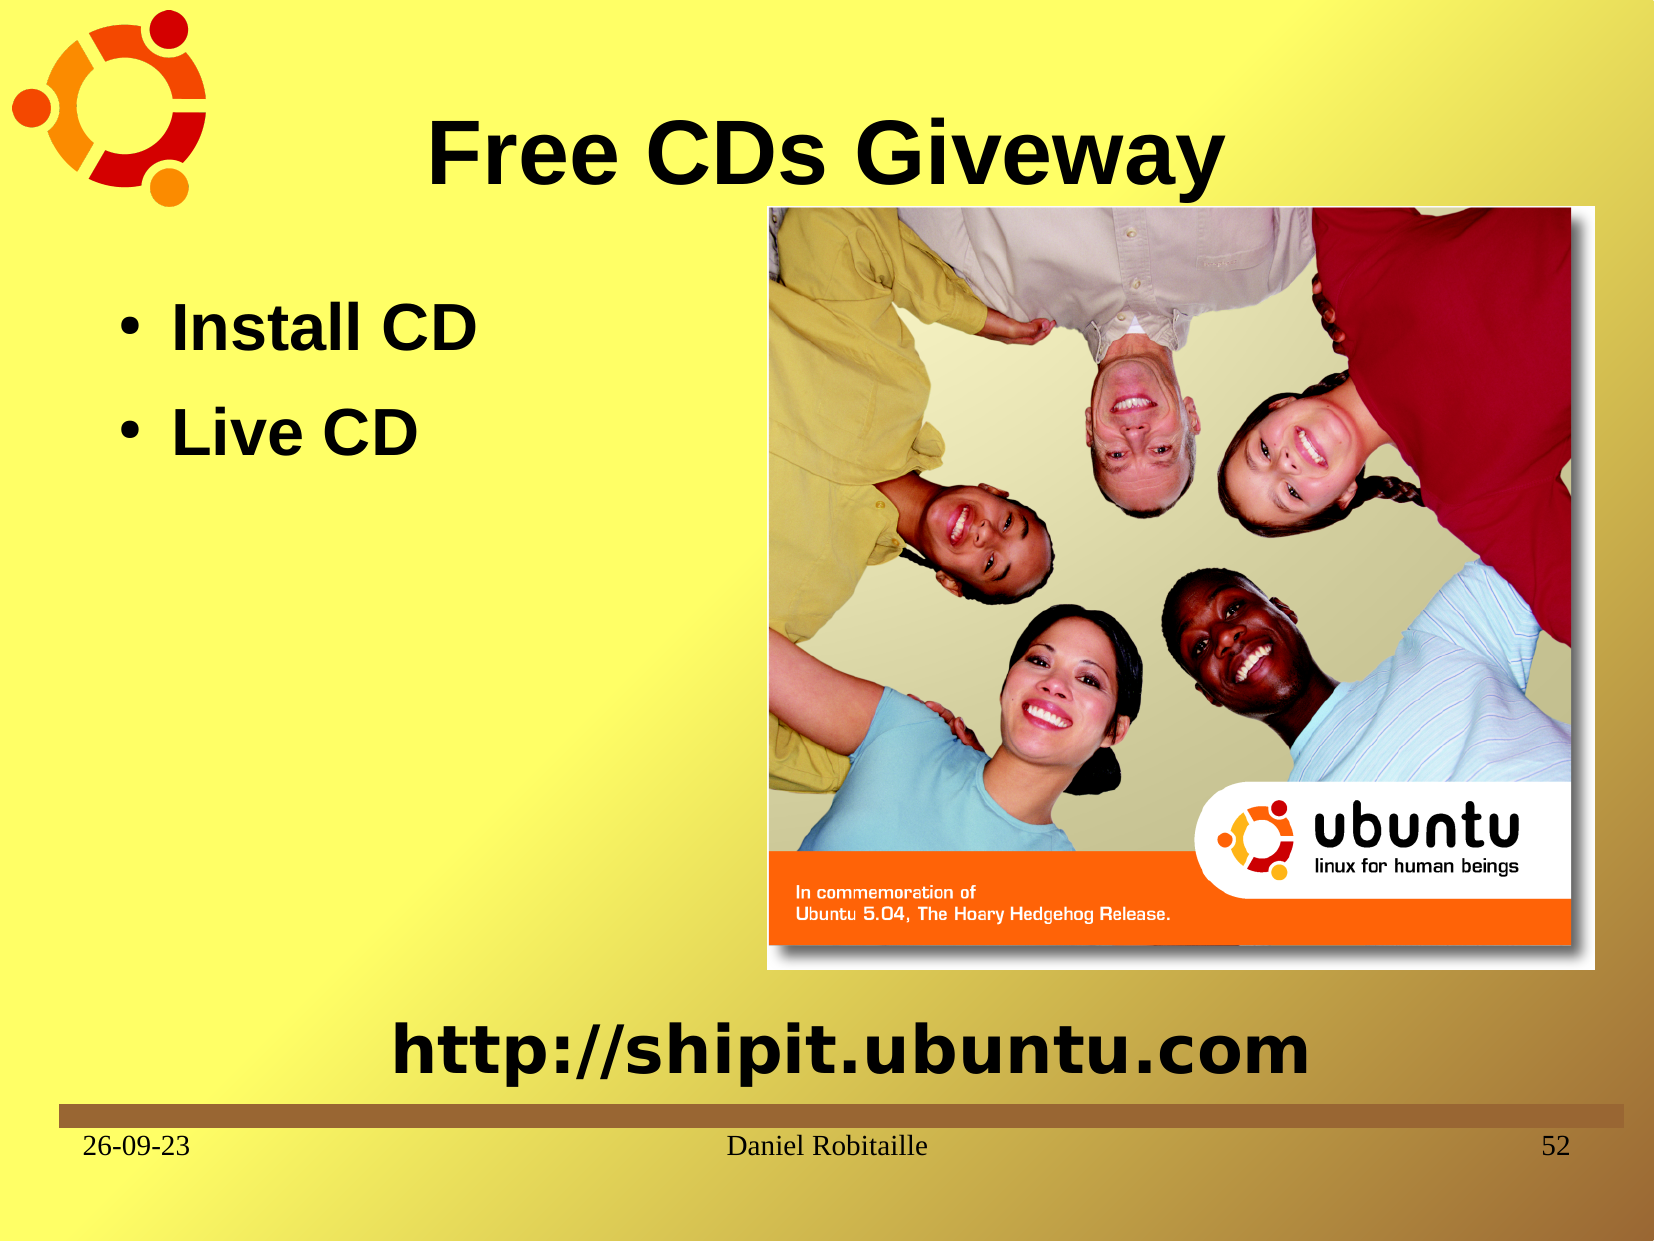

# Free CDs Giveway
Install CD
Live CD
http://shipit.ubuntu.com
Daniel Robitaille
52